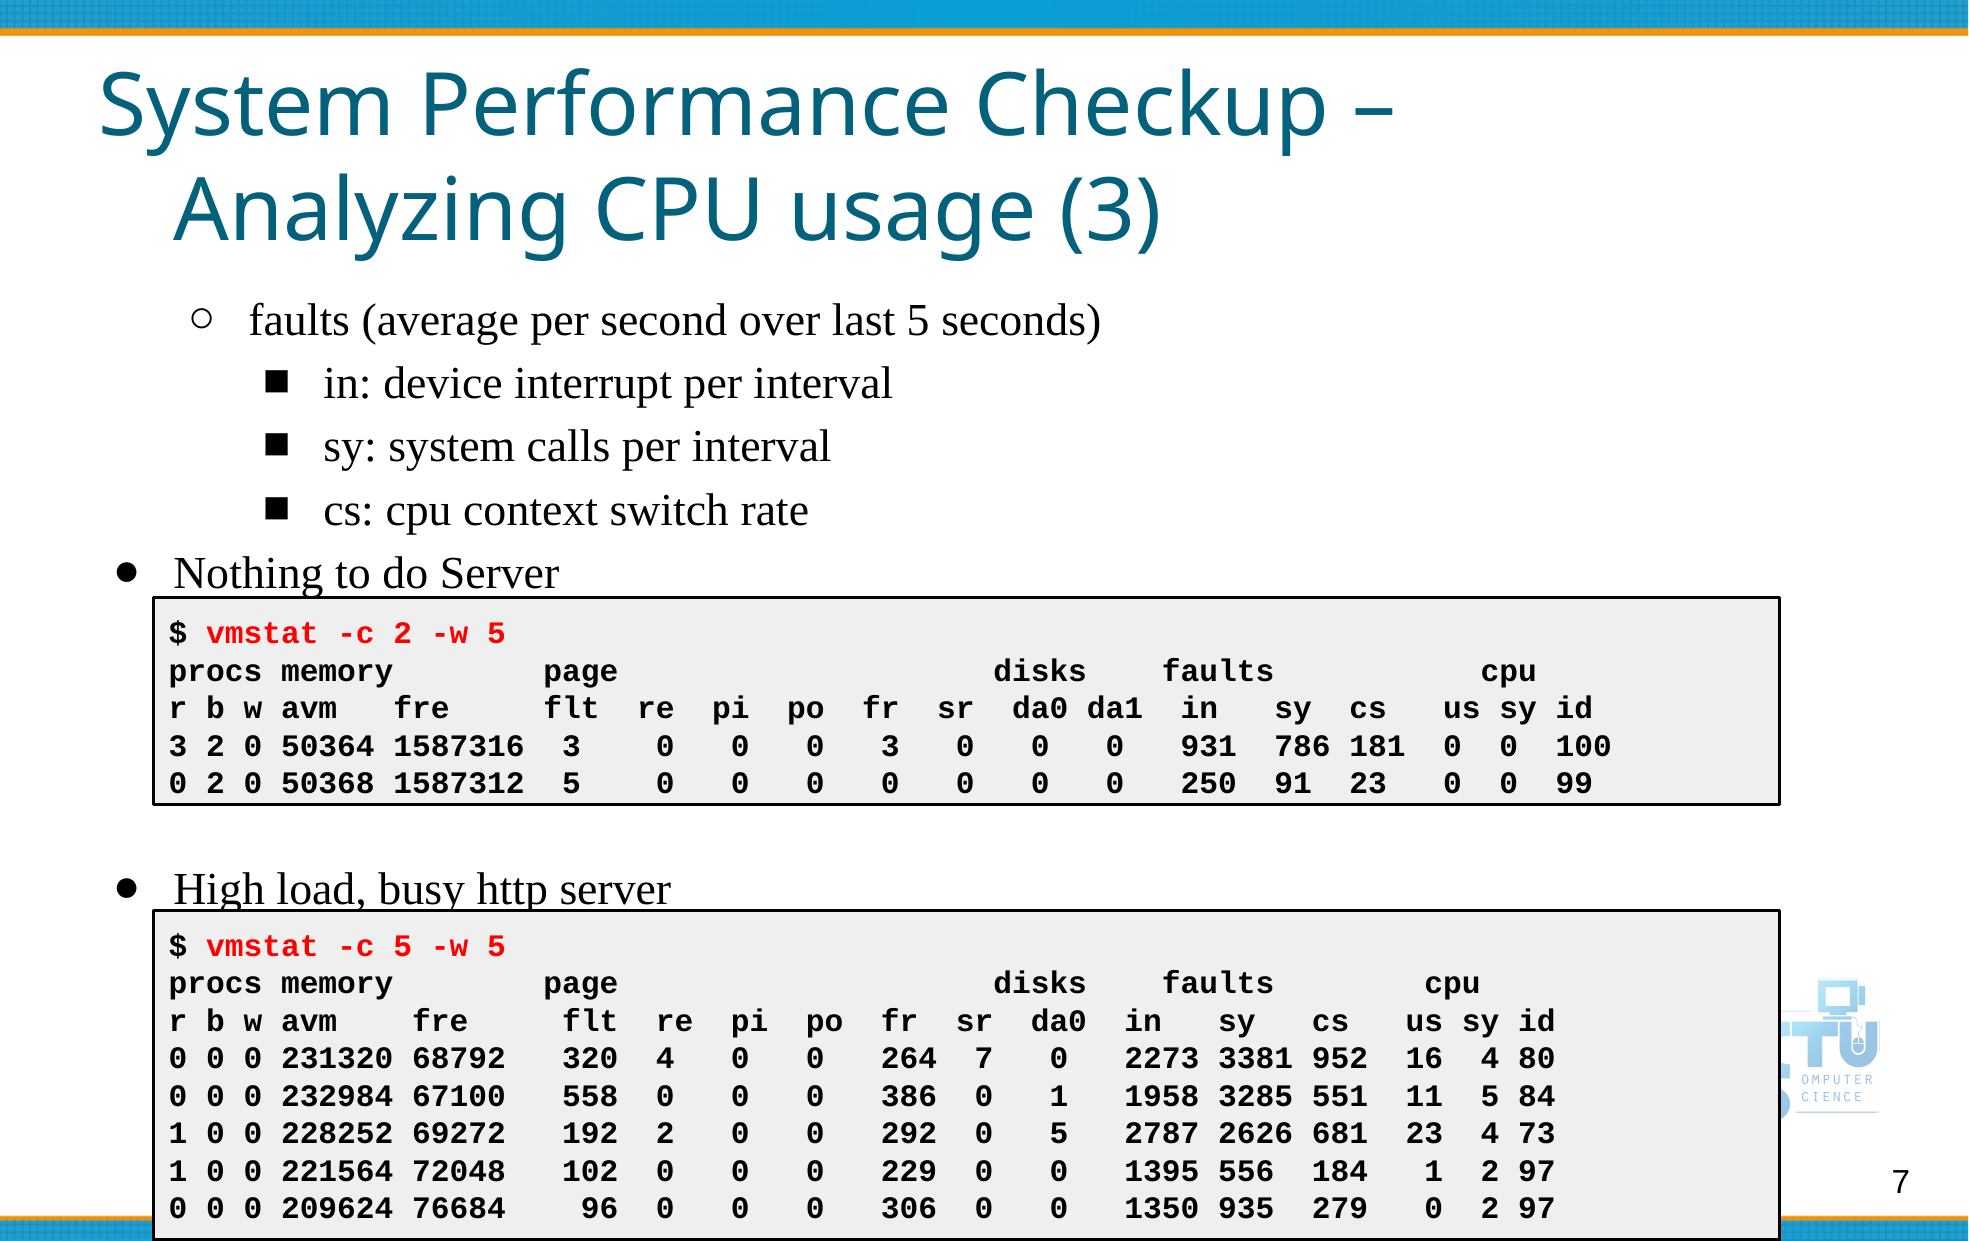

# System Performance Checkup – Analyzing CPU usage (3)
faults (average per second over last 5 seconds)
in: device interrupt per interval
sy: system calls per interval
cs: cpu context switch rate
Nothing to do Server
High load, busy http server
$ vmstat -c 2 -w 5
procs memory page disks faults cpu
r b w avm fre flt re pi po fr sr da0 da1 in sy cs us sy id
3 2 0 50364 1587316 3 0 0 0 3 0 0 0 931 786 181 0 0 100
0 2 0 50368 1587312 5 0 0 0 0 0 0 0 250 91 23 0 0 99
$ vmstat -c 5 -w 5
procs memory page disks faults cpu
r b w avm fre flt re pi po fr sr da0 in sy cs us sy id
0 0 0 231320 68792 320 4 0 0 264 7 0 2273 3381 952 16 4 80
0 0 0 232984 67100 558 0 0 0 386 0 1 1958 3285 551 11 5 84
1 0 0 228252 69272 192 2 0 0 292 0 5 2787 2626 681 23 4 73
1 0 0 221564 72048 102 0 0 0 229 0 0 1395 556 184 1 2 97
0 0 0 209624 76684 96 0 0 0 306 0 0 1350 935 279 0 2 97